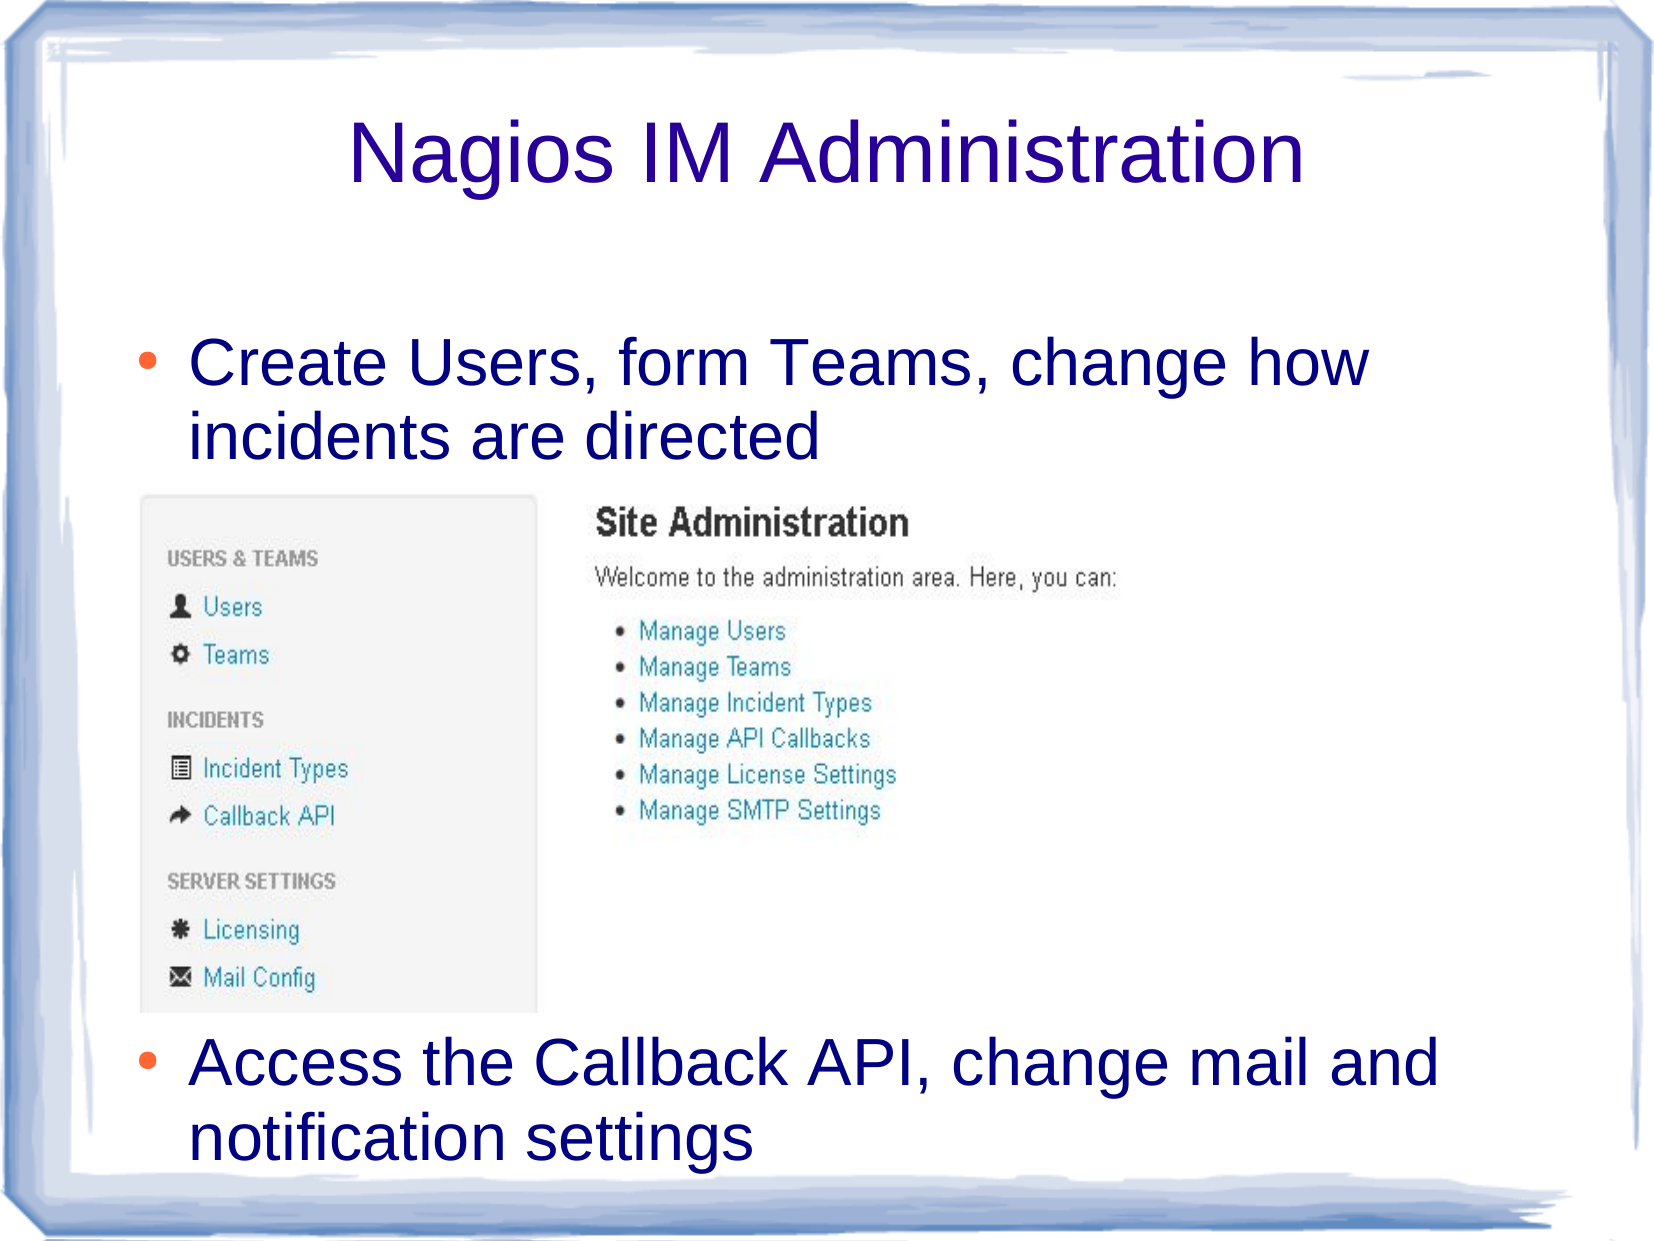

# Nagios IM Administration
Create Users, form Teams, change how incidents are directed
Access the Callback API, change mail and notification settings